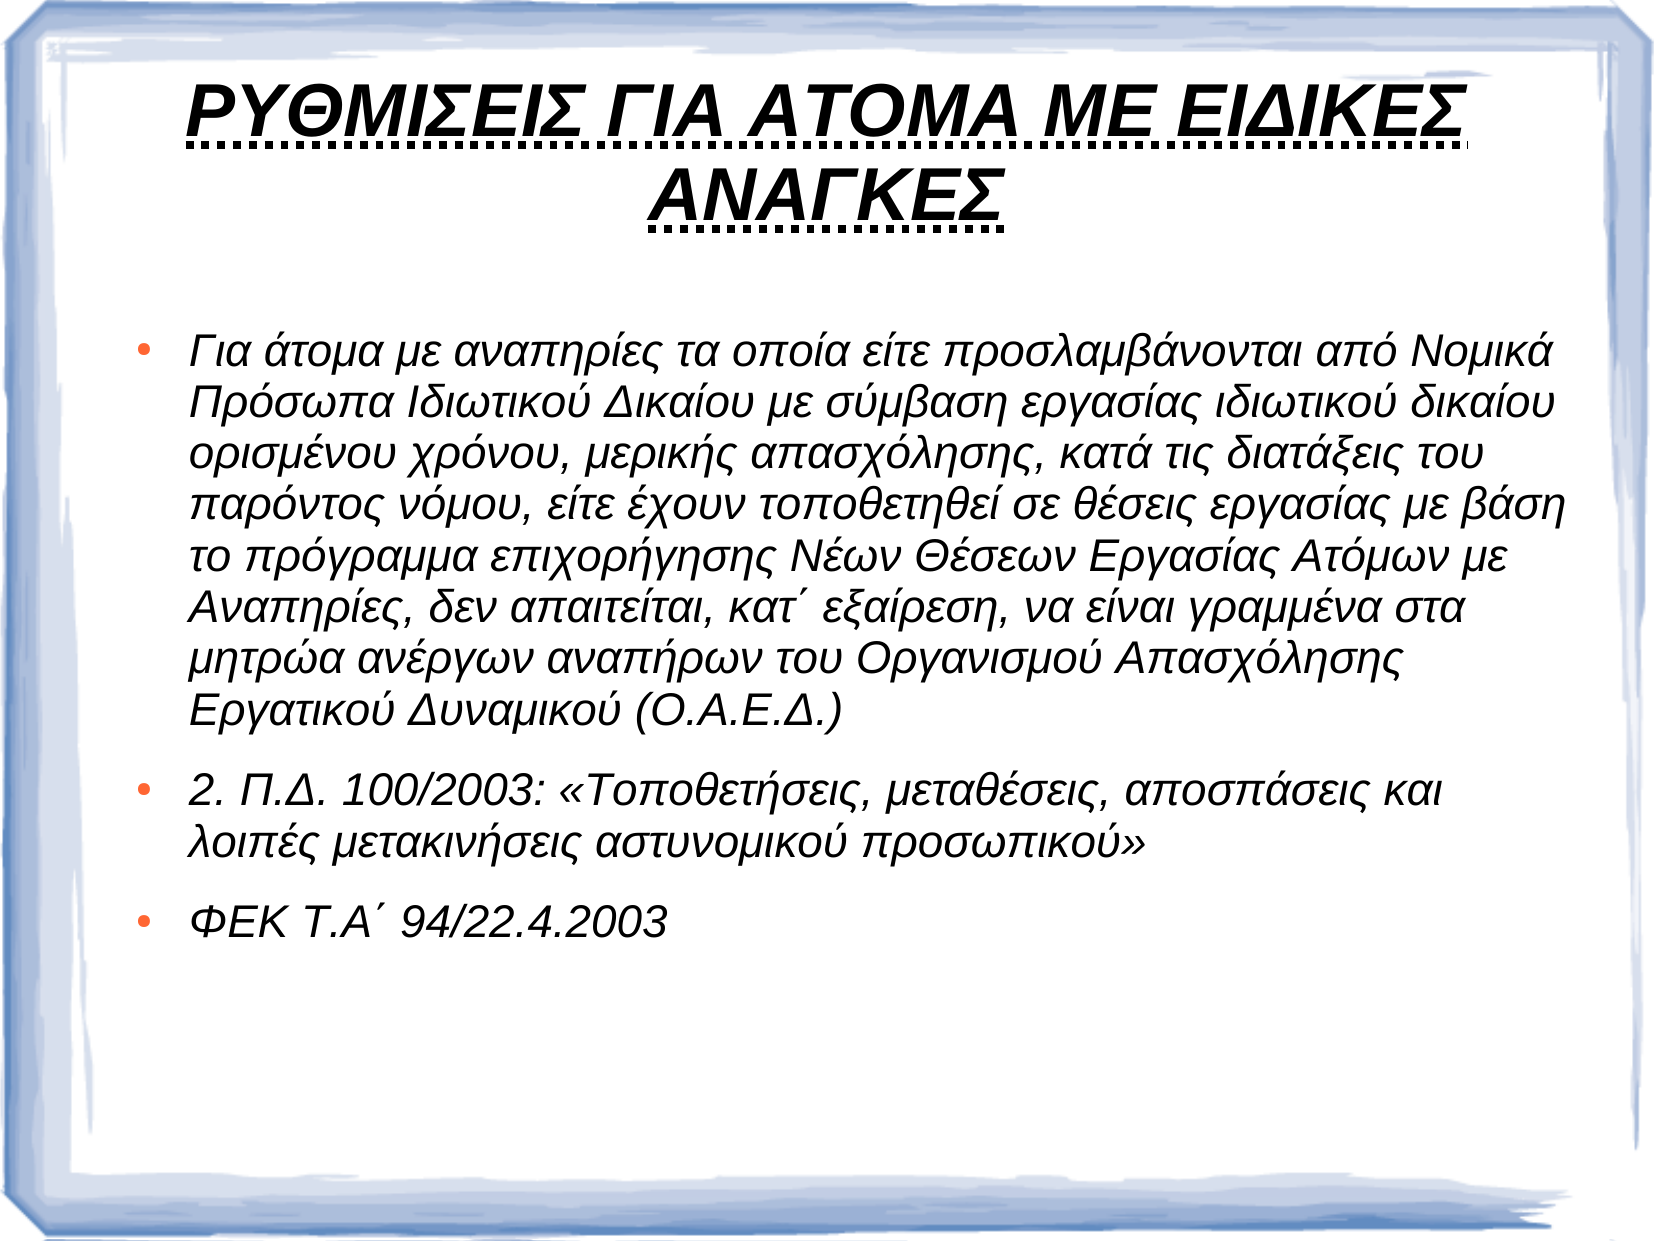

# ΡΥΘΜΙΣΕΙΣ ΓΙΑ ΑΤΟΜΑ ΜΕ ΕΙΔΙΚΕΣ ΑΝΑΓΚΕΣ
Για άτομα με αναπηρίες τα οποία είτε προσλαμβάνονται από Νομικά Πρόσωπα Ιδιωτικού Δικαίου με σύμβαση εργασίας ιδιωτικού δικαίου ορισμένου χρόνου, μερικής απασχόλησης, κατά τις διατάξεις του παρόντος νόμου, είτε έχουν τοποθετηθεί σε θέσεις εργασίας με βάση το πρόγραμμα επιχορήγησης Νέων Θέσεων Εργασίας Ατόμων με Αναπηρίες, δεν απαιτείται, κατ΄ εξαίρεση, να είναι γραμμένα στα μητρώα ανέργων αναπήρων του Οργανισμού Απασχόλησης Εργατικού Δυναμικού (Ο.Α.Ε.Δ.)
2. Π.Δ. 100/2003: «Τοποθετήσεις, μεταθέσεις, αποσπάσεις και λοιπές μετακινήσεις αστυνομικού προσωπικού»
ΦΕΚ Τ.Α΄ 94/22.4.2003